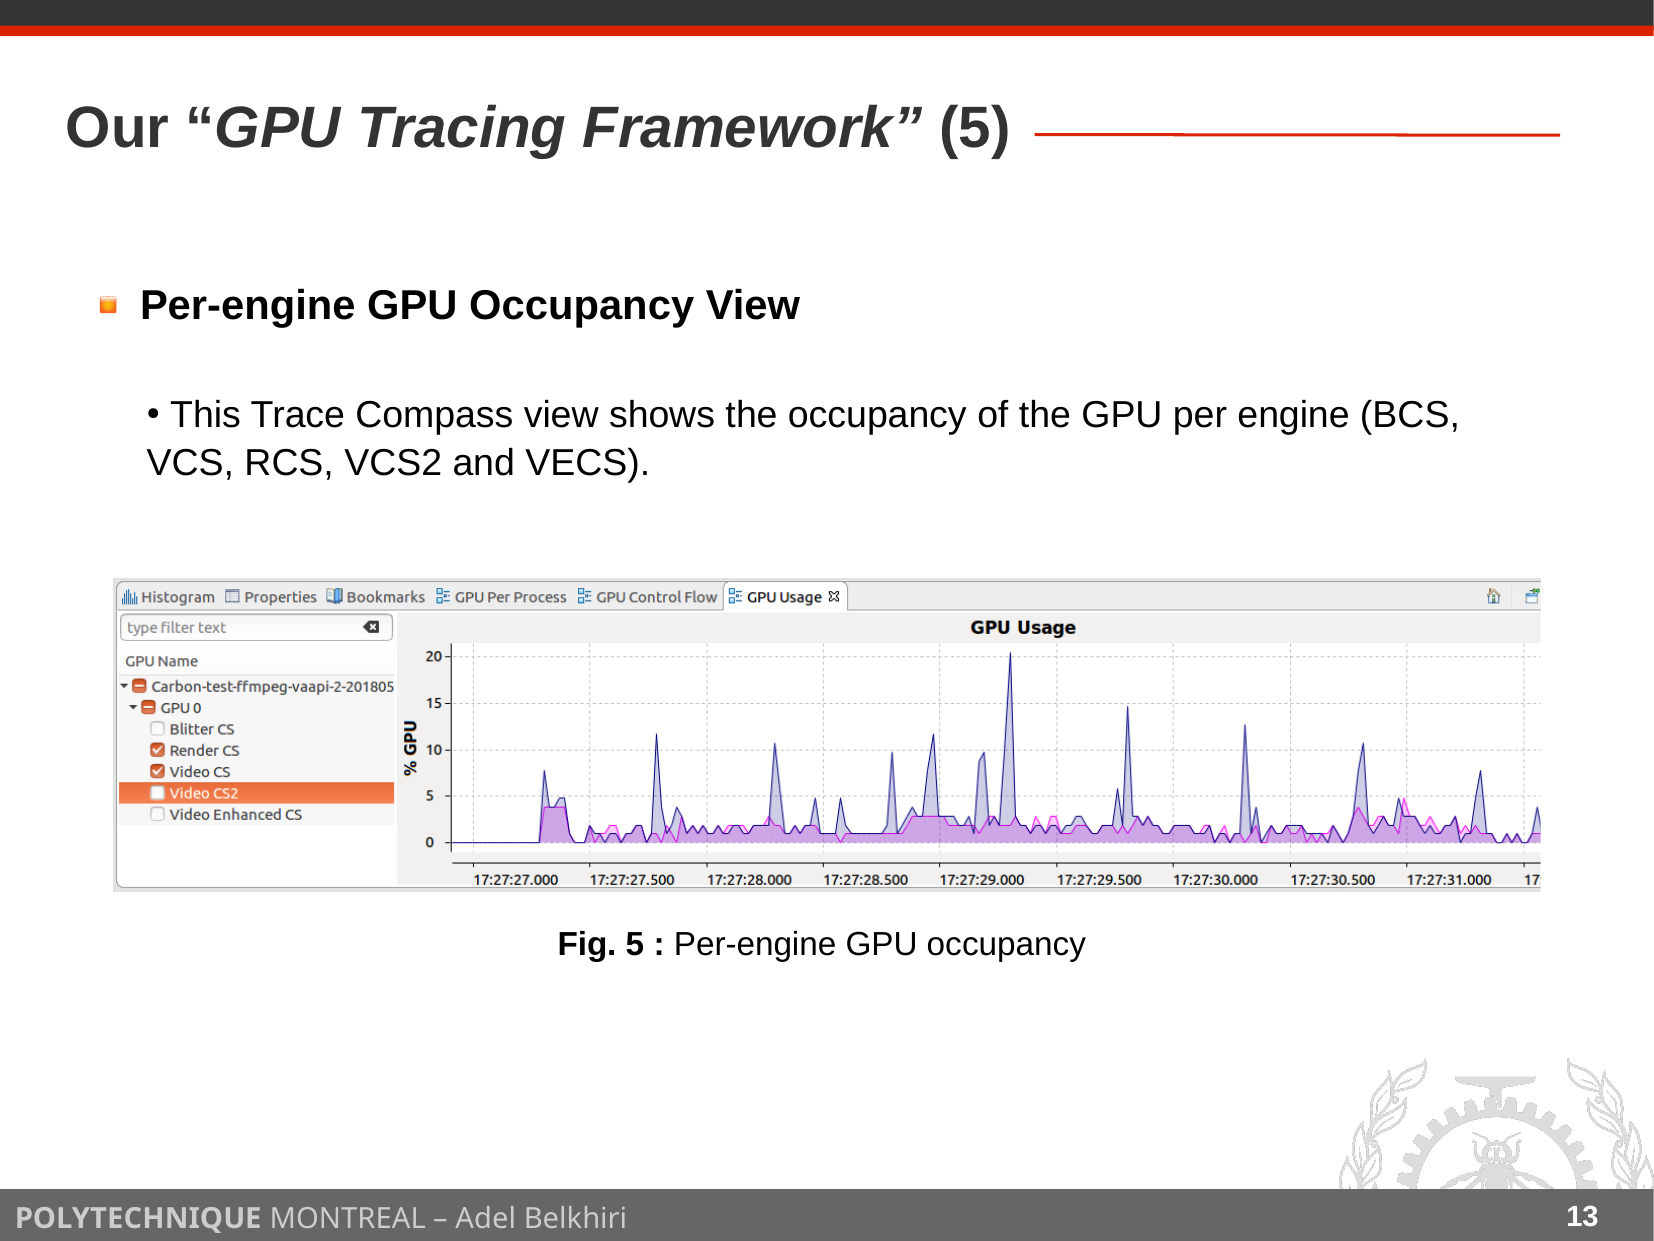

Our “GPU Tracing Framework” (5)
 Per-engine GPU Occupancy View
 This Trace Compass view shows the occupancy of the GPU per engine (BCS, VCS, RCS, VCS2 and VECS).
Fig. 5 : Per-engine GPU occupancy
POLYTECHNIQUE MONTREAL – Adel Belkhiri
13